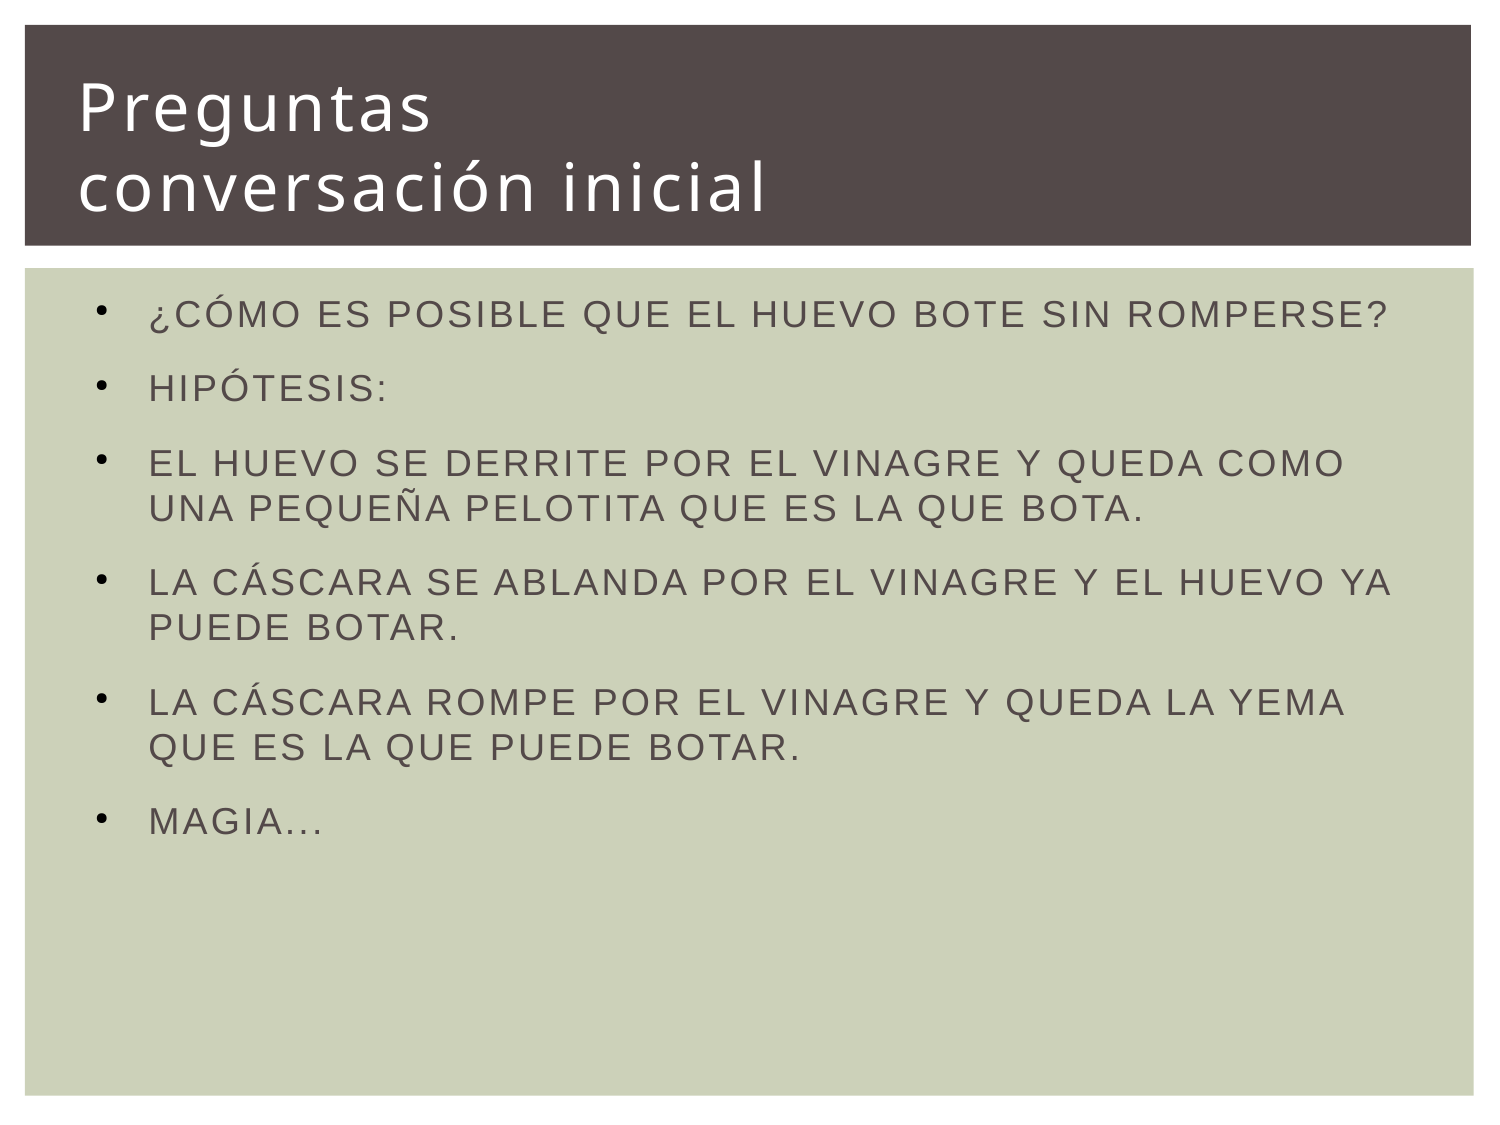

Preguntas
conversación inicial
# ¿CÓMO ES POSIBLE QUE EL HUEVO BOTE SIN ROMPERSE?
HIPÓTESIS:
EL HUEVO SE DERRITE POR EL VINAGRE Y QUEDA COMO UNA PEQUEÑA PELOTITA QUE ES LA QUE BOTA.
LA CÁSCARA SE ABLANDA POR EL VINAGRE Y EL HUEVO YA PUEDE BOTAR.
LA CÁSCARA ROMPE POR EL VINAGRE Y QUEDA LA YEMA QUE ES LA QUE PUEDE BOTAR.
MAGIA...